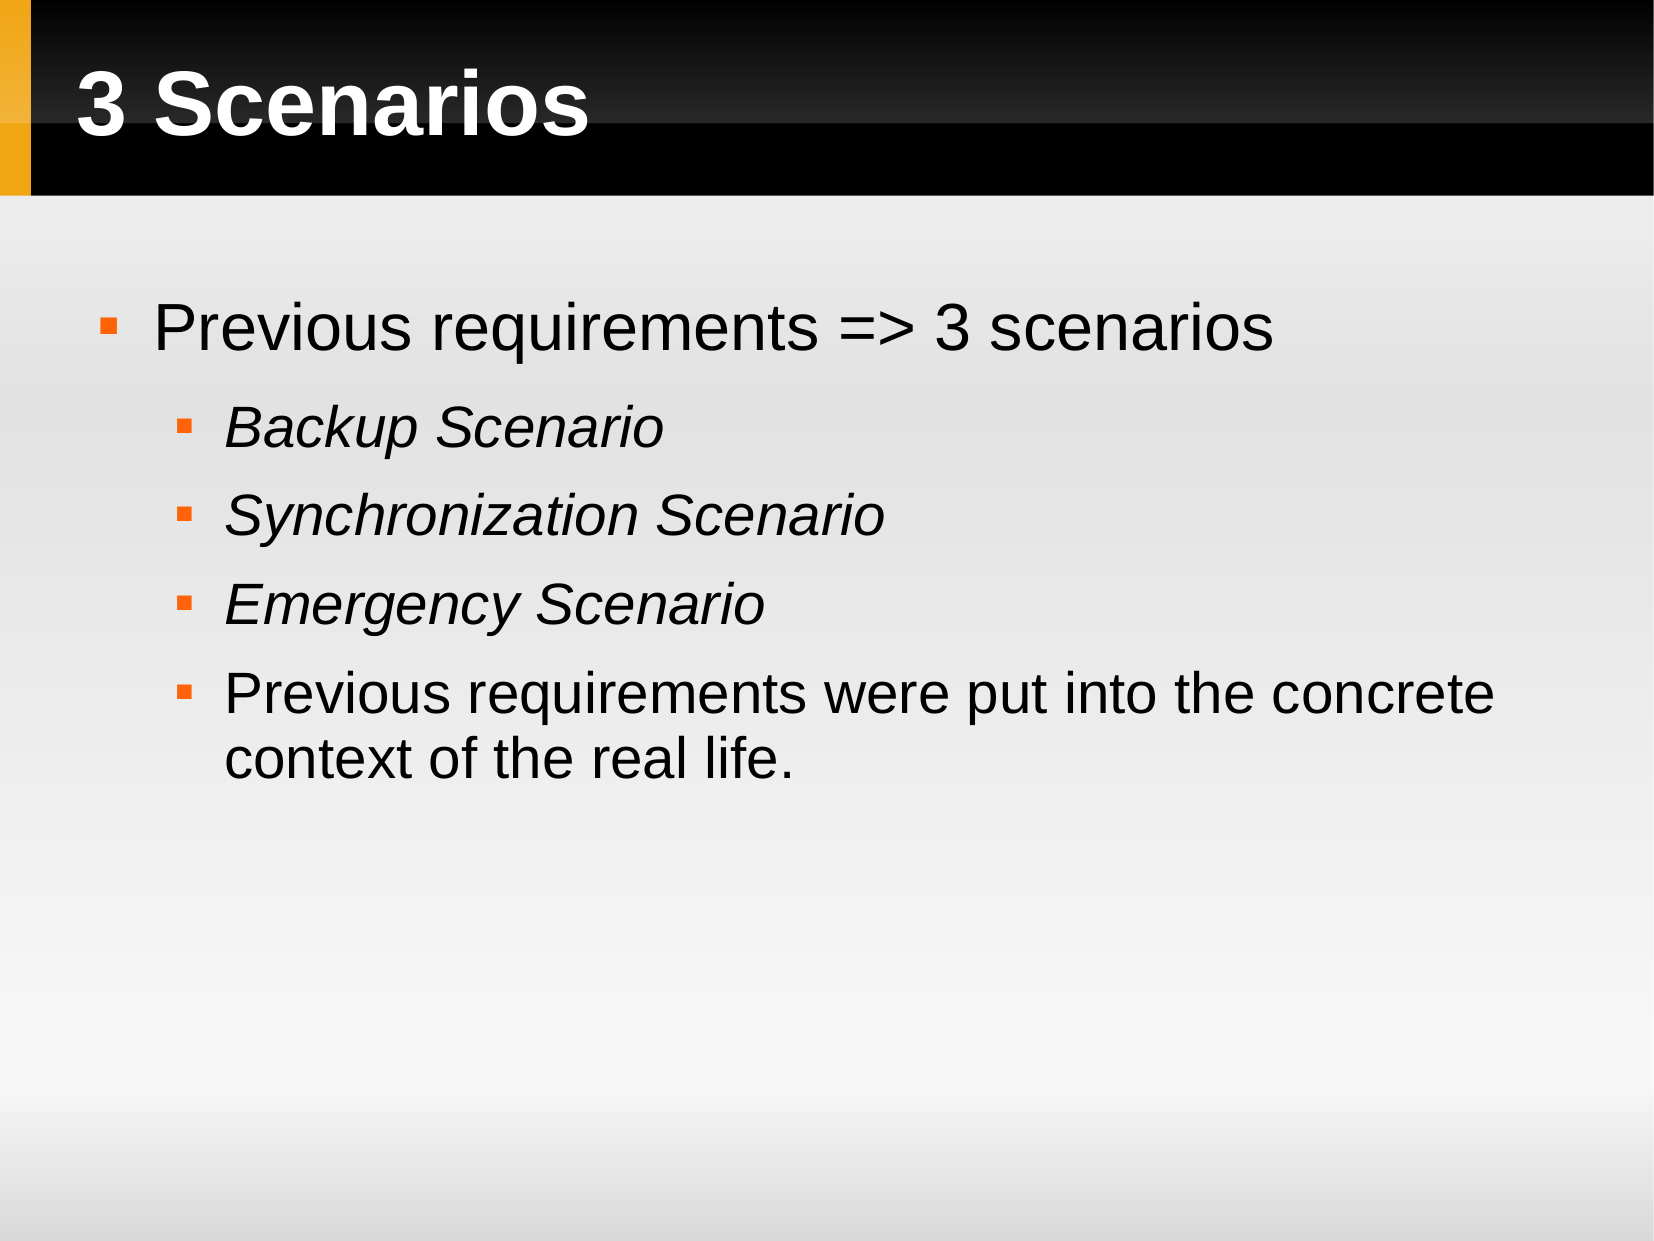

# 3 Scenarios
Previous requirements => 3 scenarios
Backup Scenario
Synchronization Scenario
Emergency Scenario
Previous requirements were put into the concrete context of the real life.